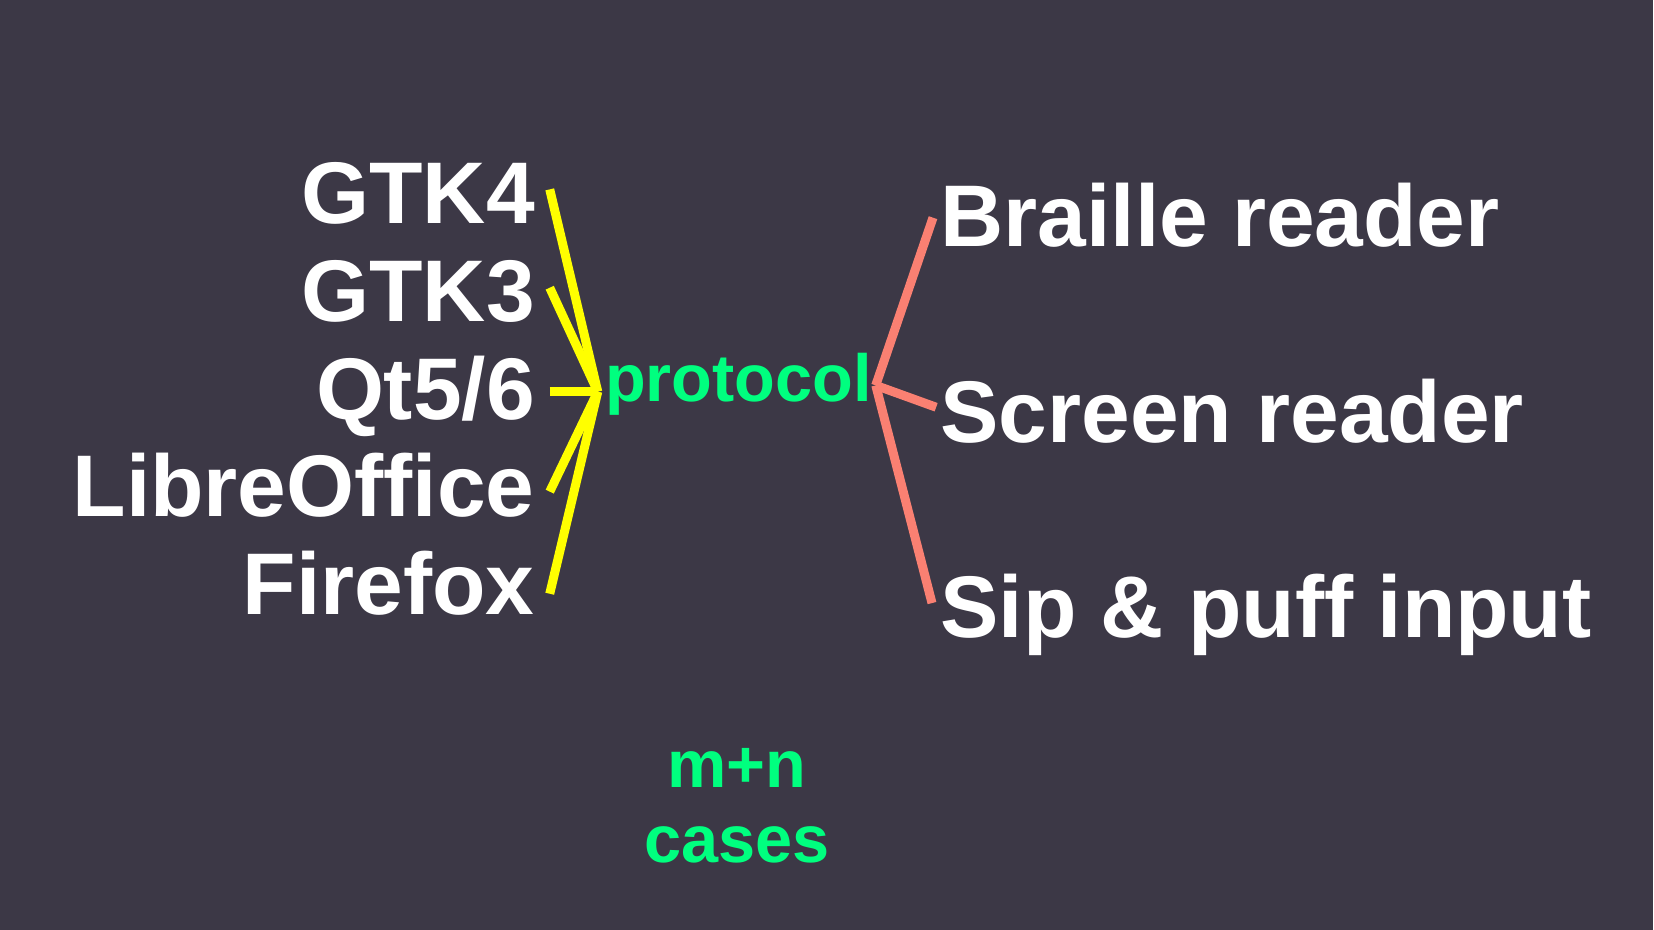

GTK4
GTK3
Qt5/6
LibreOffice
Firefox
Braille reader
Screen reader
Sip & puff input
protocol
m+n
cases